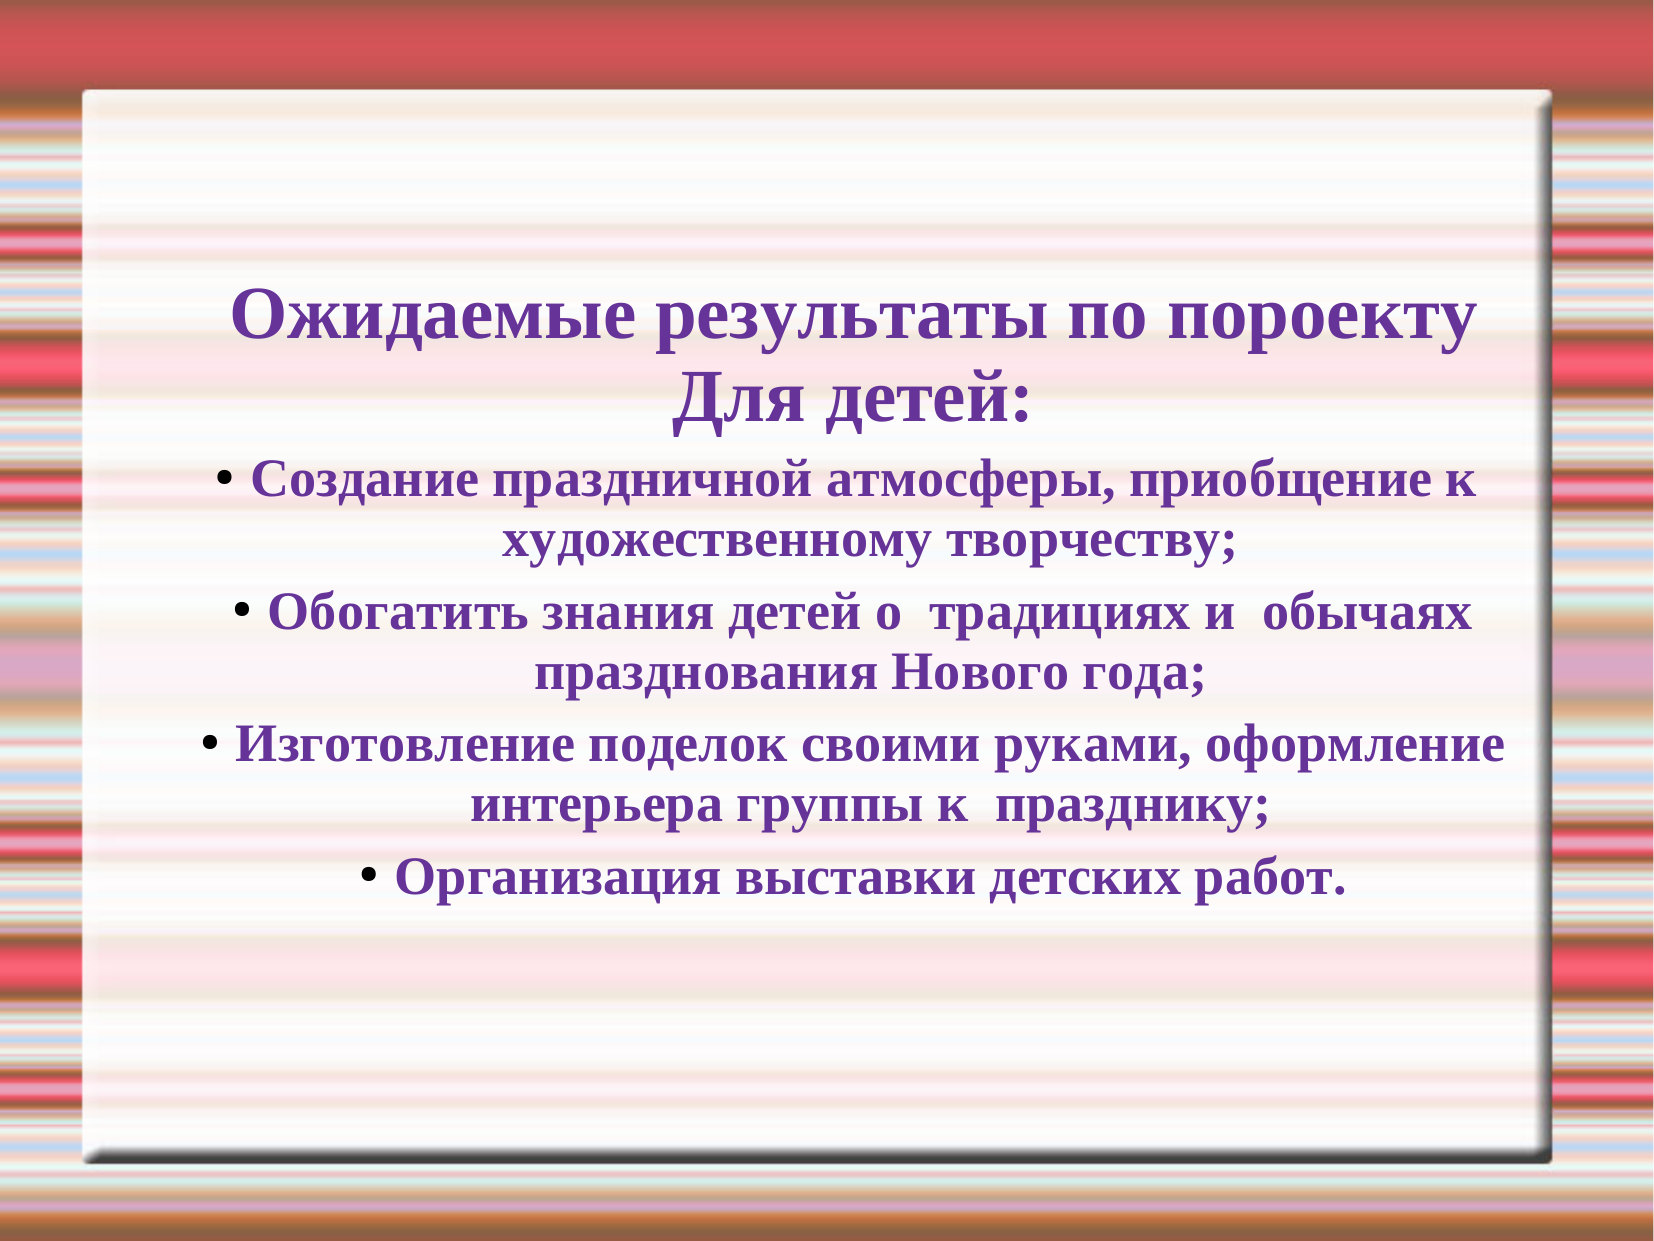

# Ожидаемые результаты по пороекту
Для детей:
Создание праздничной атмосферы, приобщение к  художественному творчеству;
Обогатить знания детей о  традициях и  обычаях празднования Нового года;
Изготовление поделок своими руками, оформление интерьера группы к  празднику;
Организация выставки детских работ.